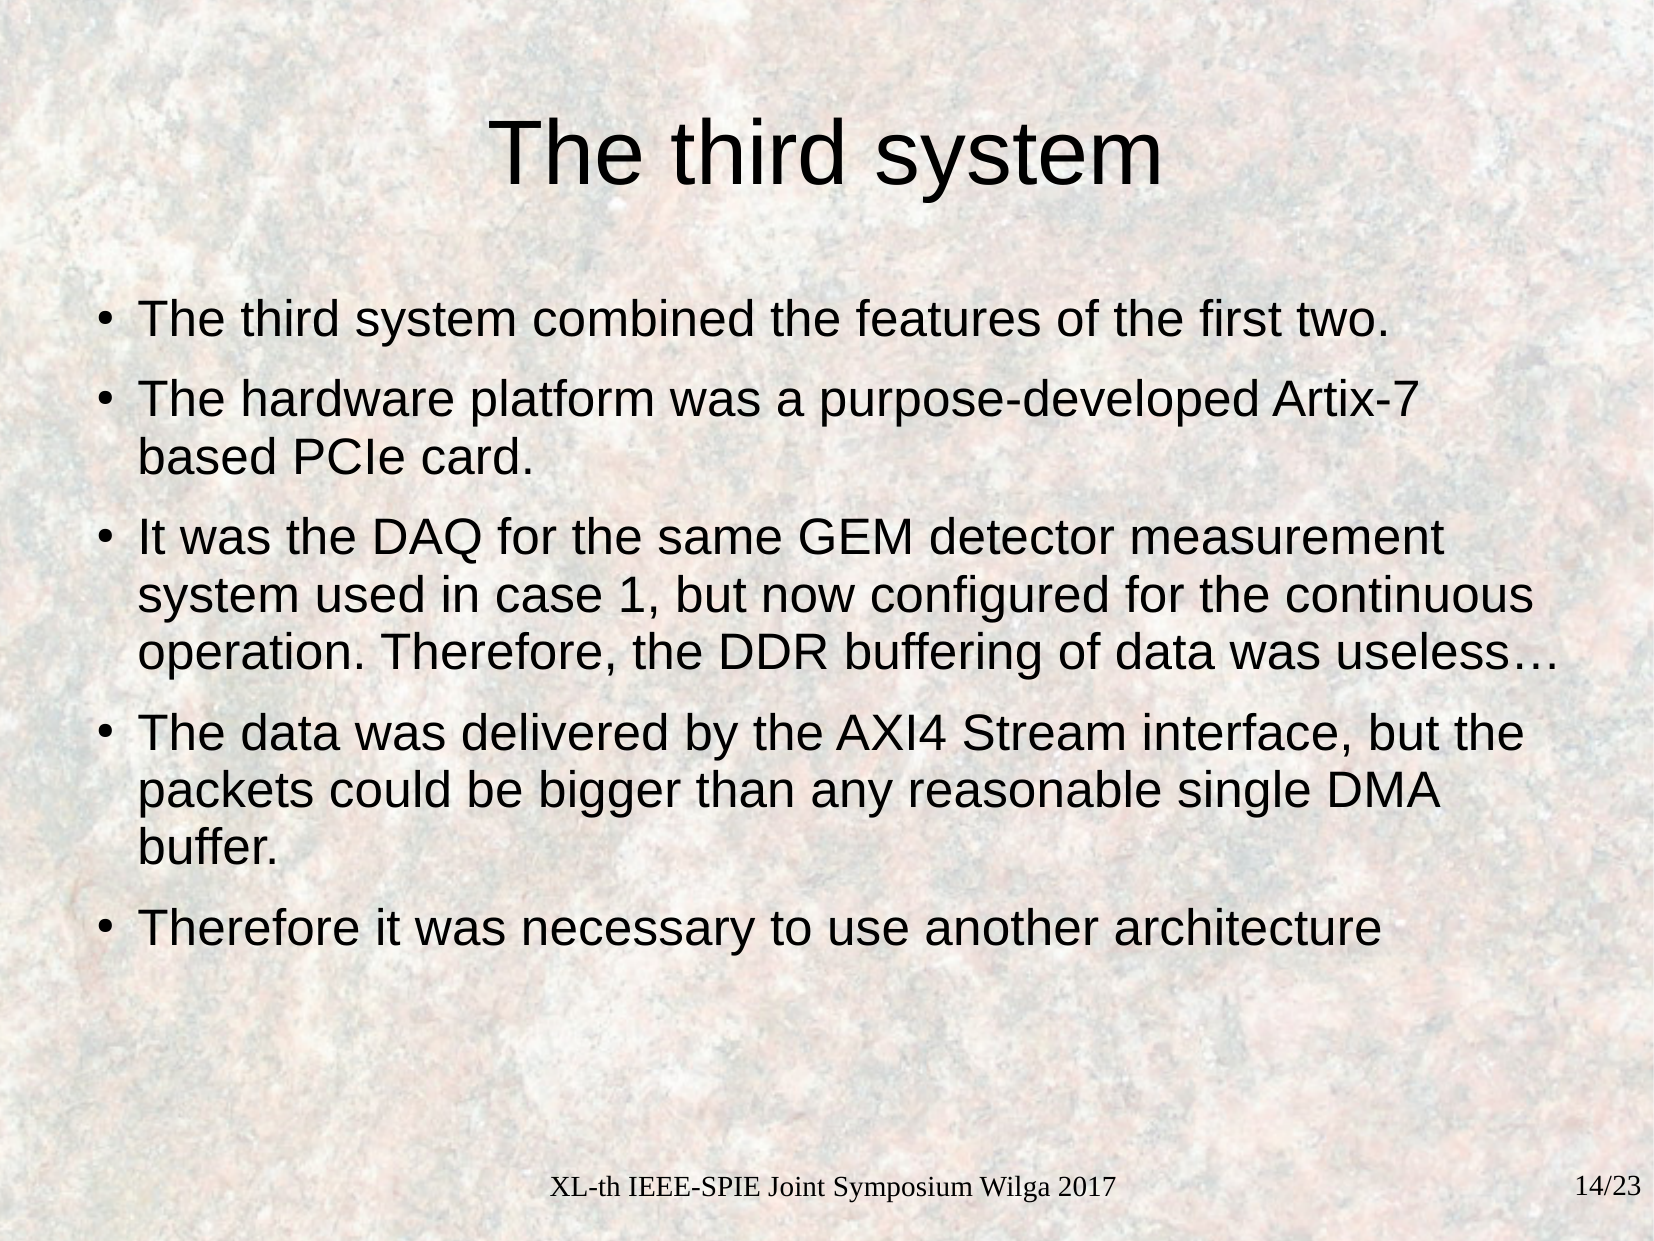

# The third system
The third system combined the features of the first two.
The hardware platform was a purpose-developed Artix-7 based PCIe card.
It was the DAQ for the same GEM detector measurement system used in case 1, but now configured for the continuous operation. Therefore, the DDR buffering of data was useless…
The data was delivered by the AXI4 Stream interface, but the packets could be bigger than any reasonable single DMA buffer.
Therefore it was necessary to use another architecture
14
CBM Collaboration Meeting 03.2017